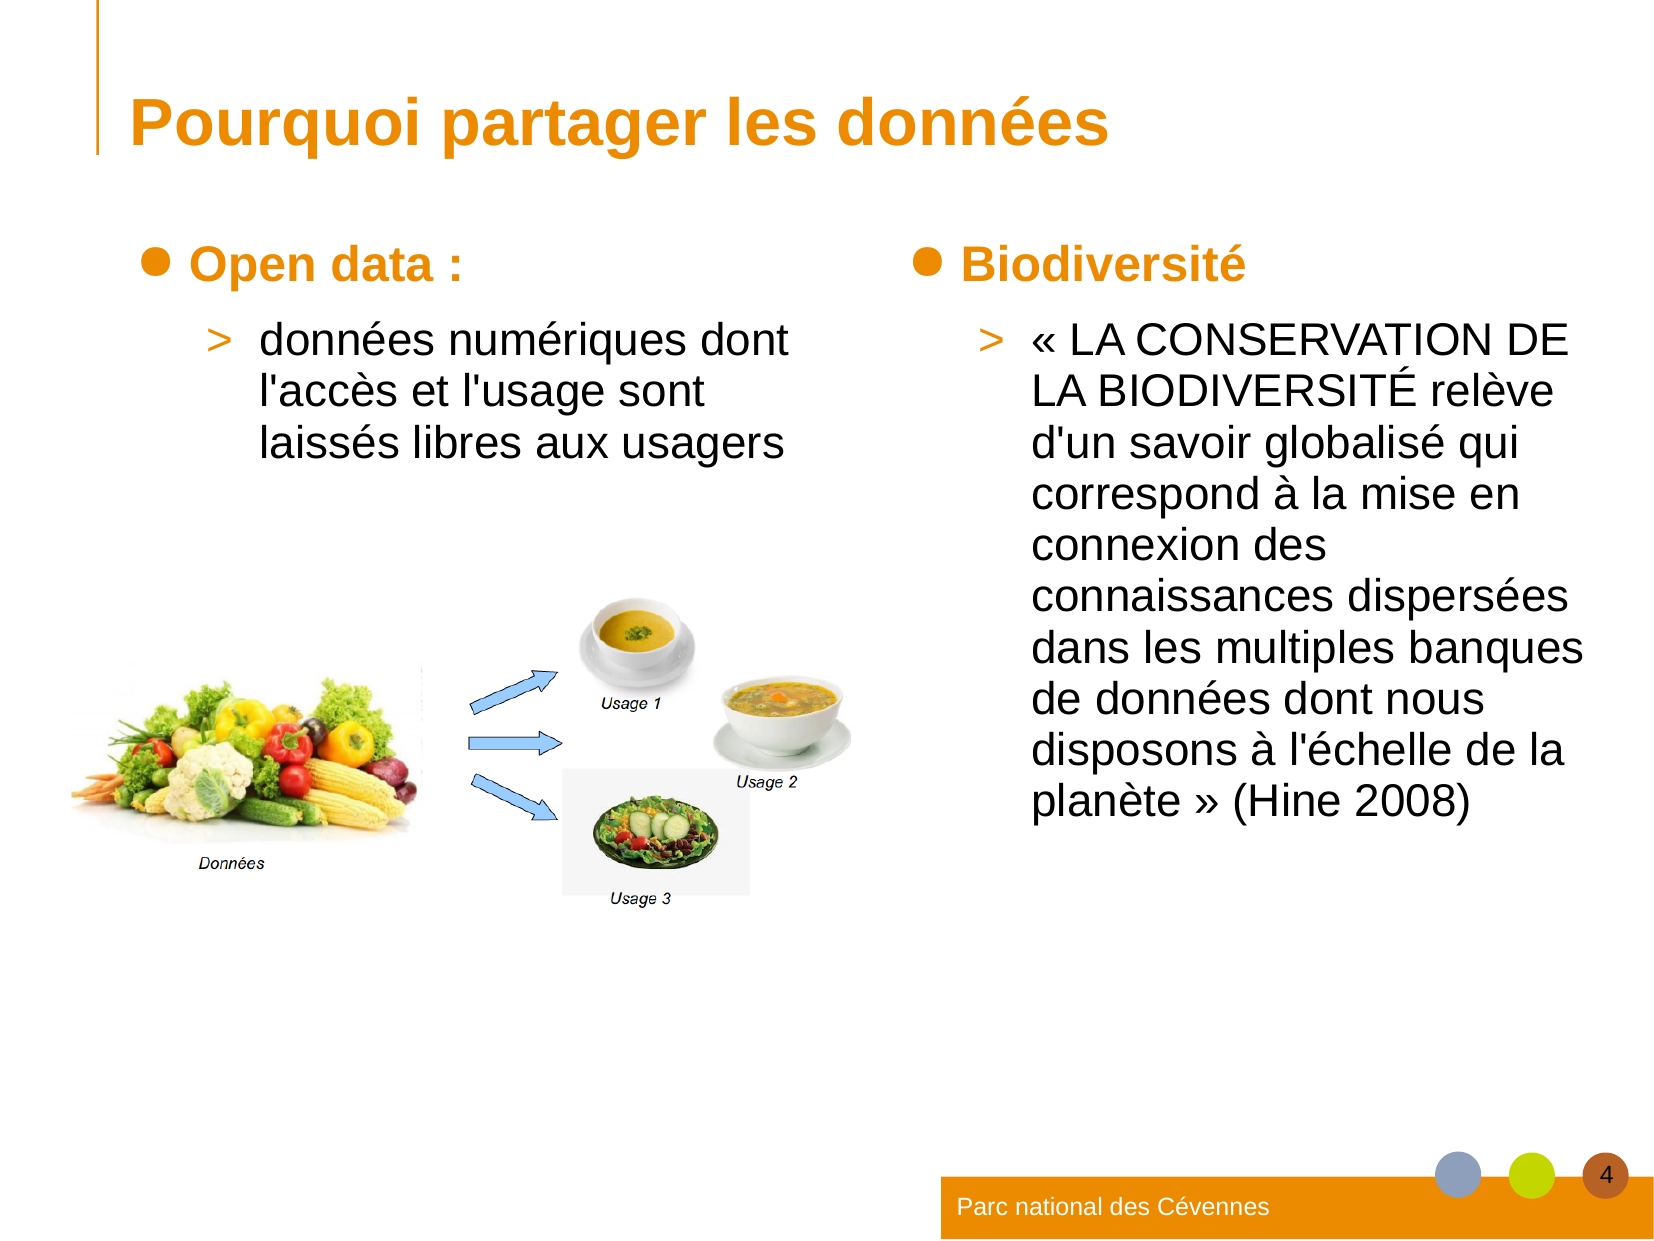

# Pourquoi partager les données
Open data :
données numériques dont l'accès et l'usage sont laissés libres aux usagers
Biodiversité
« LA CONSERVATION DE LA BIODIVERSITÉ relève d'un savoir globalisé qui correspond à la mise en connexion des connaissances dispersées dans les multiples banques de données dont nous disposons à l'échelle de la planète » (Hine 2008)